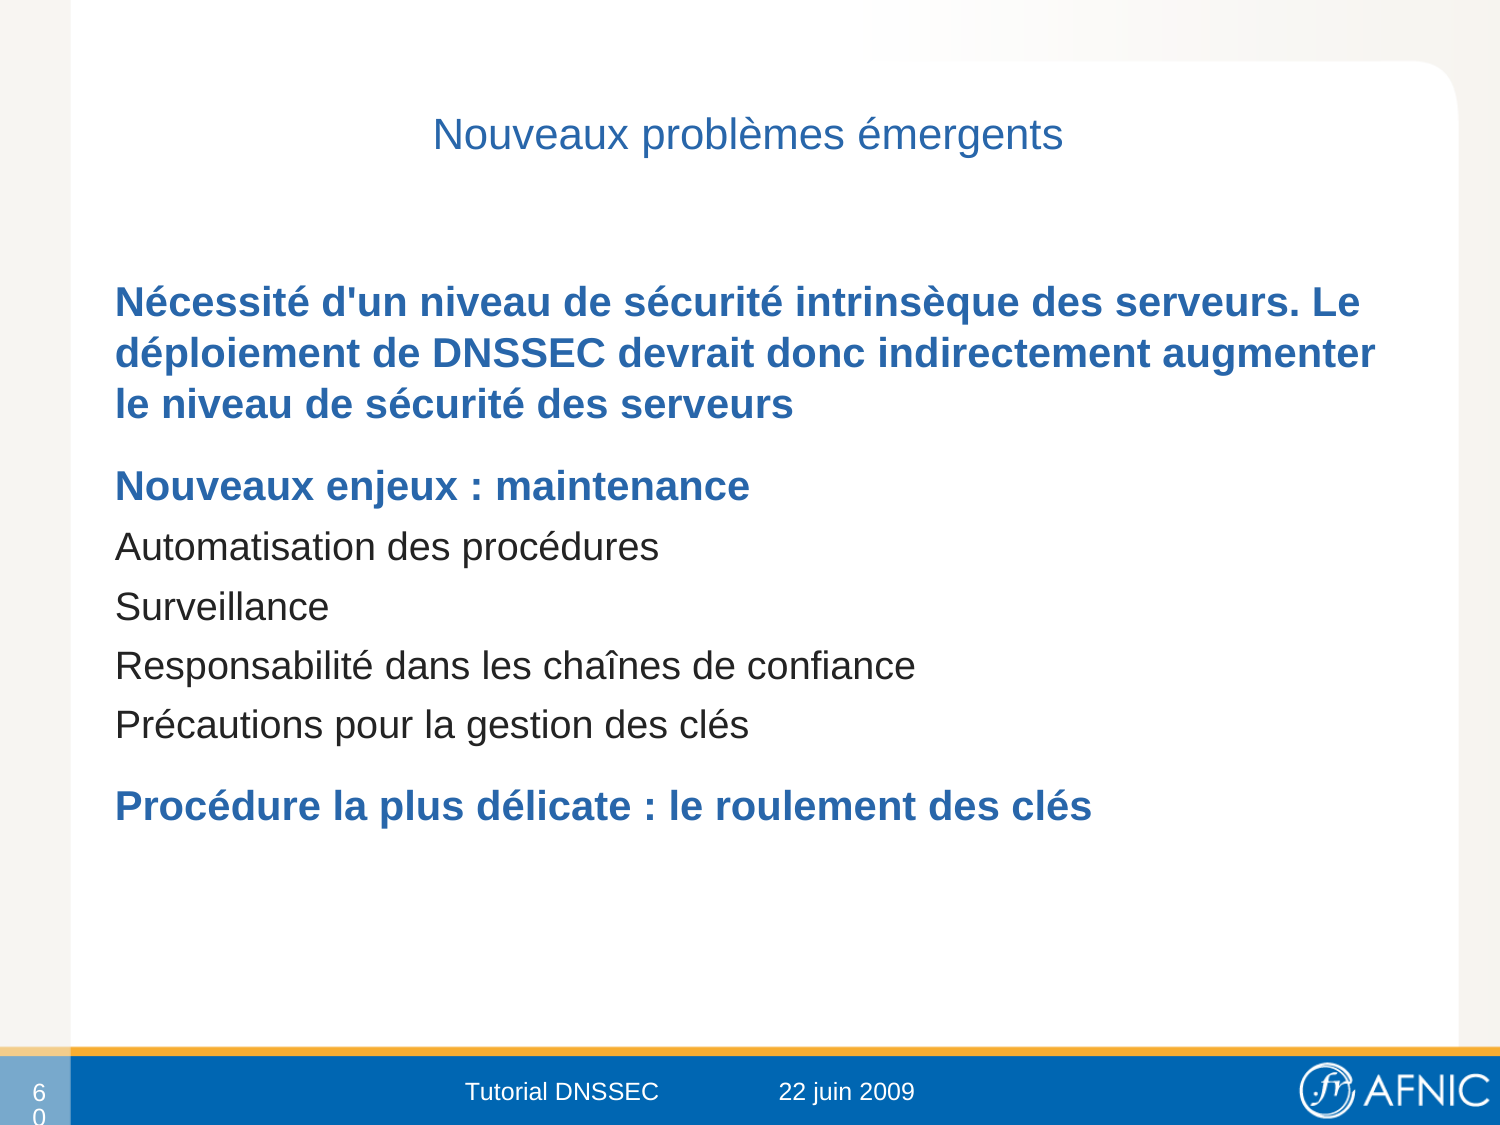

# Nouveaux problèmes émergents
Nécessité d'un niveau de sécurité intrinsèque des serveurs. Le déploiement de DNSSEC devrait donc indirectement augmenter le niveau de sécurité des serveurs
Nouveaux enjeux : maintenance
Automatisation des procédures
Surveillance
Responsabilité dans les chaînes de confiance
Précautions pour la gestion des clés
Procédure la plus délicate : le roulement des clés